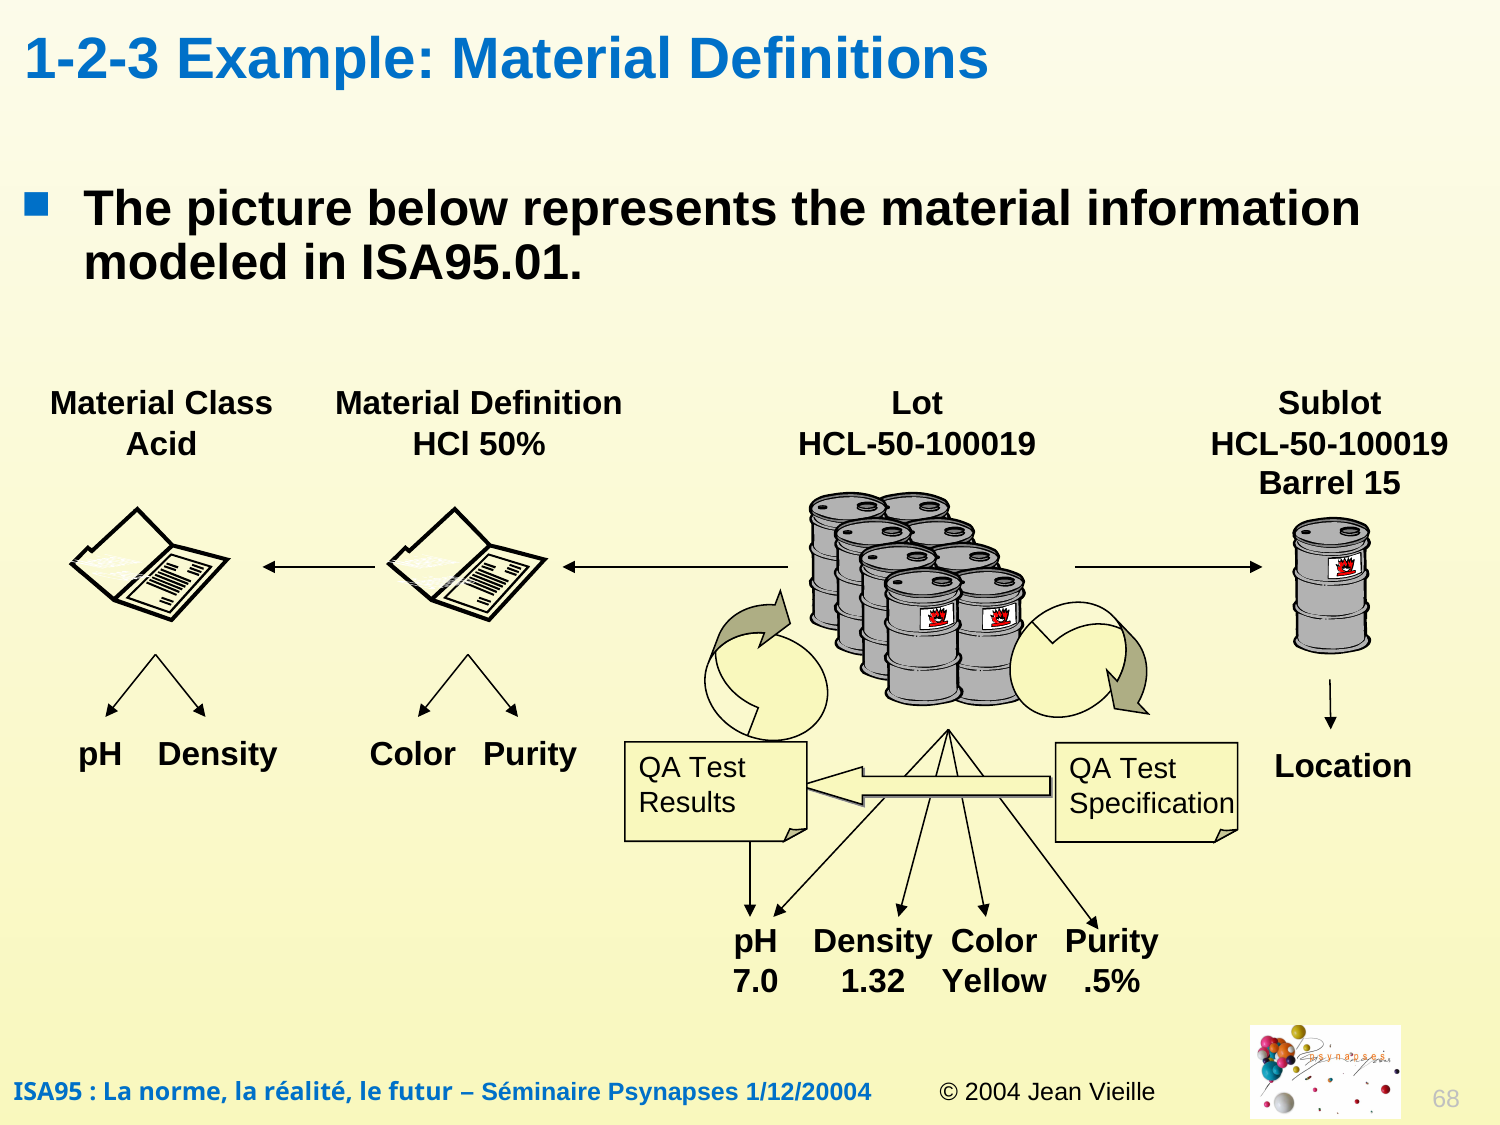

# 1-2-3 Example: Material Definitions
The picture below represents the material information modeled in ISA95.01.
Material Class
Acid
Material Definition
HCl 50%
Lot
HCL-50-100019
pH
7.0
Density
1.32
Color
Yellow
Purity
.5%
Sublot
HCL-50-100019
Barrel 15
Location
QA Test
Results
QA Test
Specification
pH
Density
Color
Purity